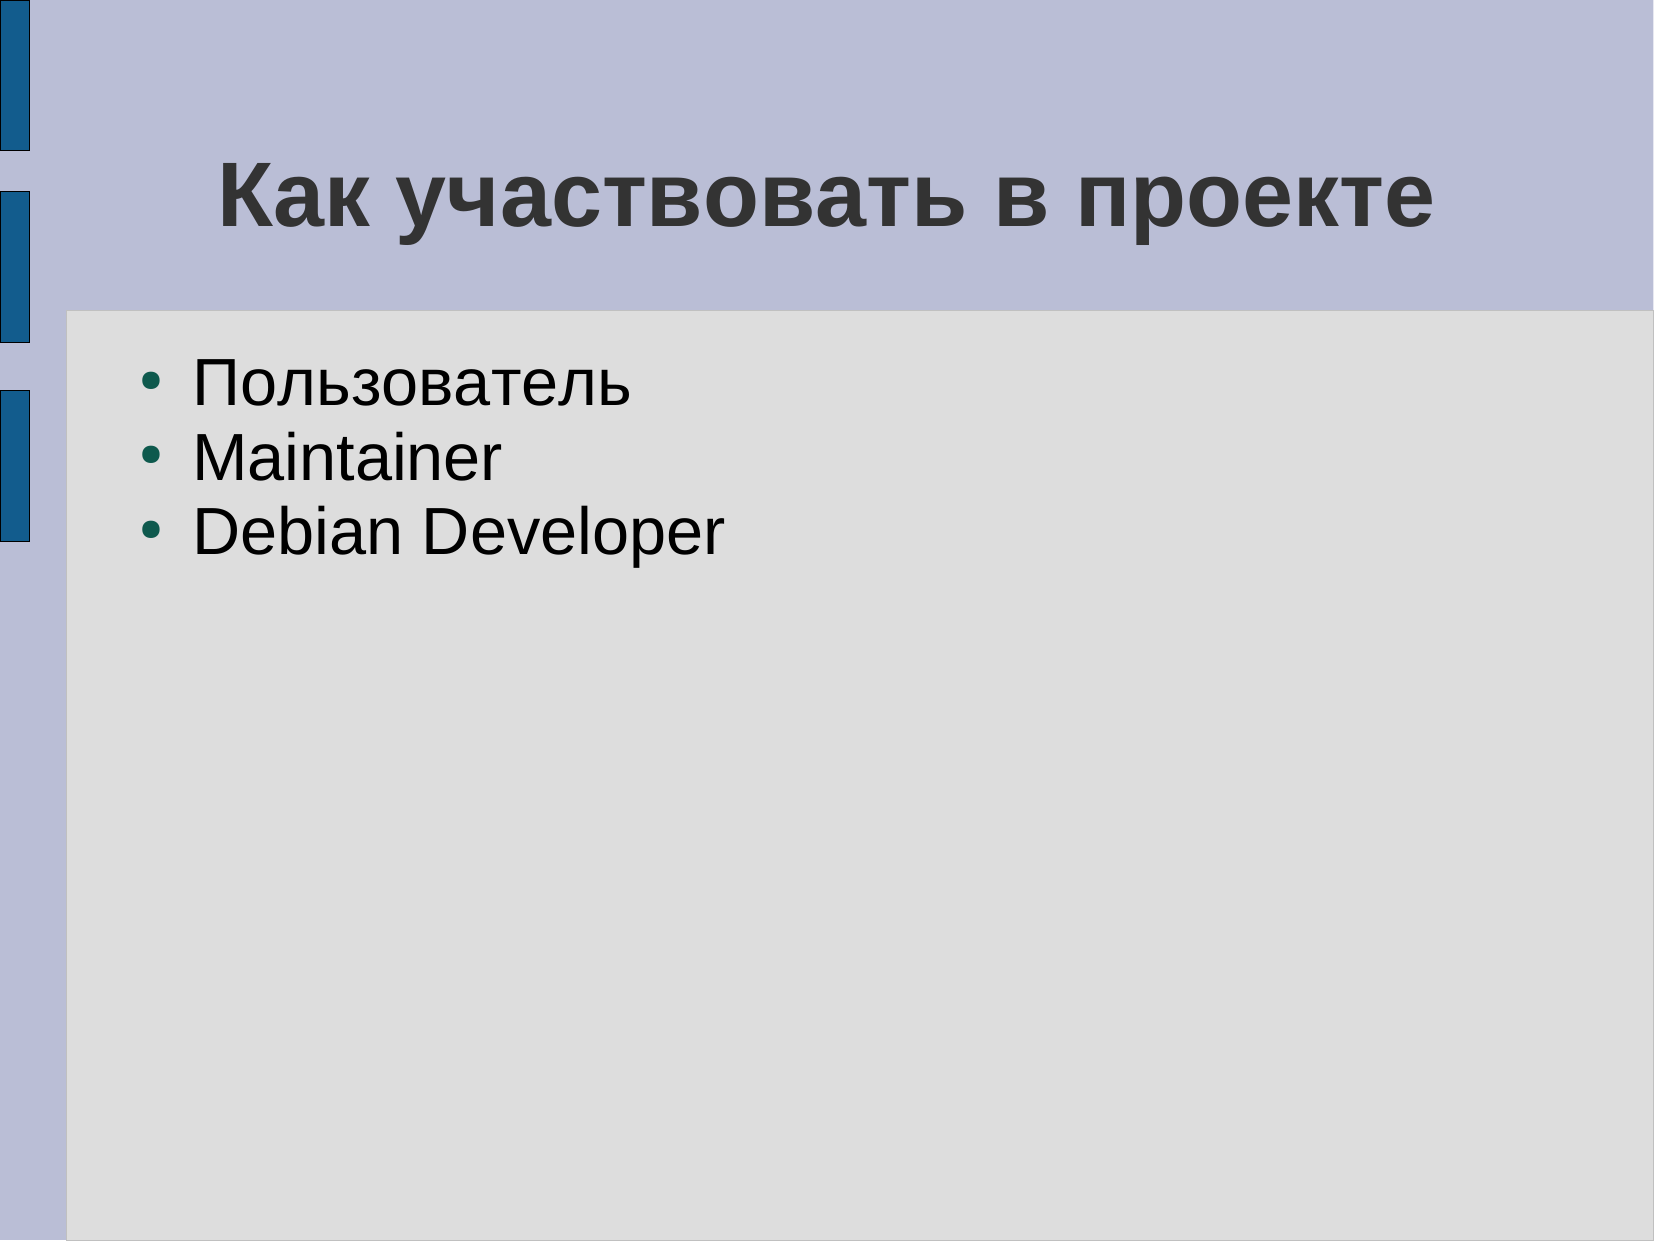

# Как участвовать в проекте
Пользователь
Maintainer
Debian Developer